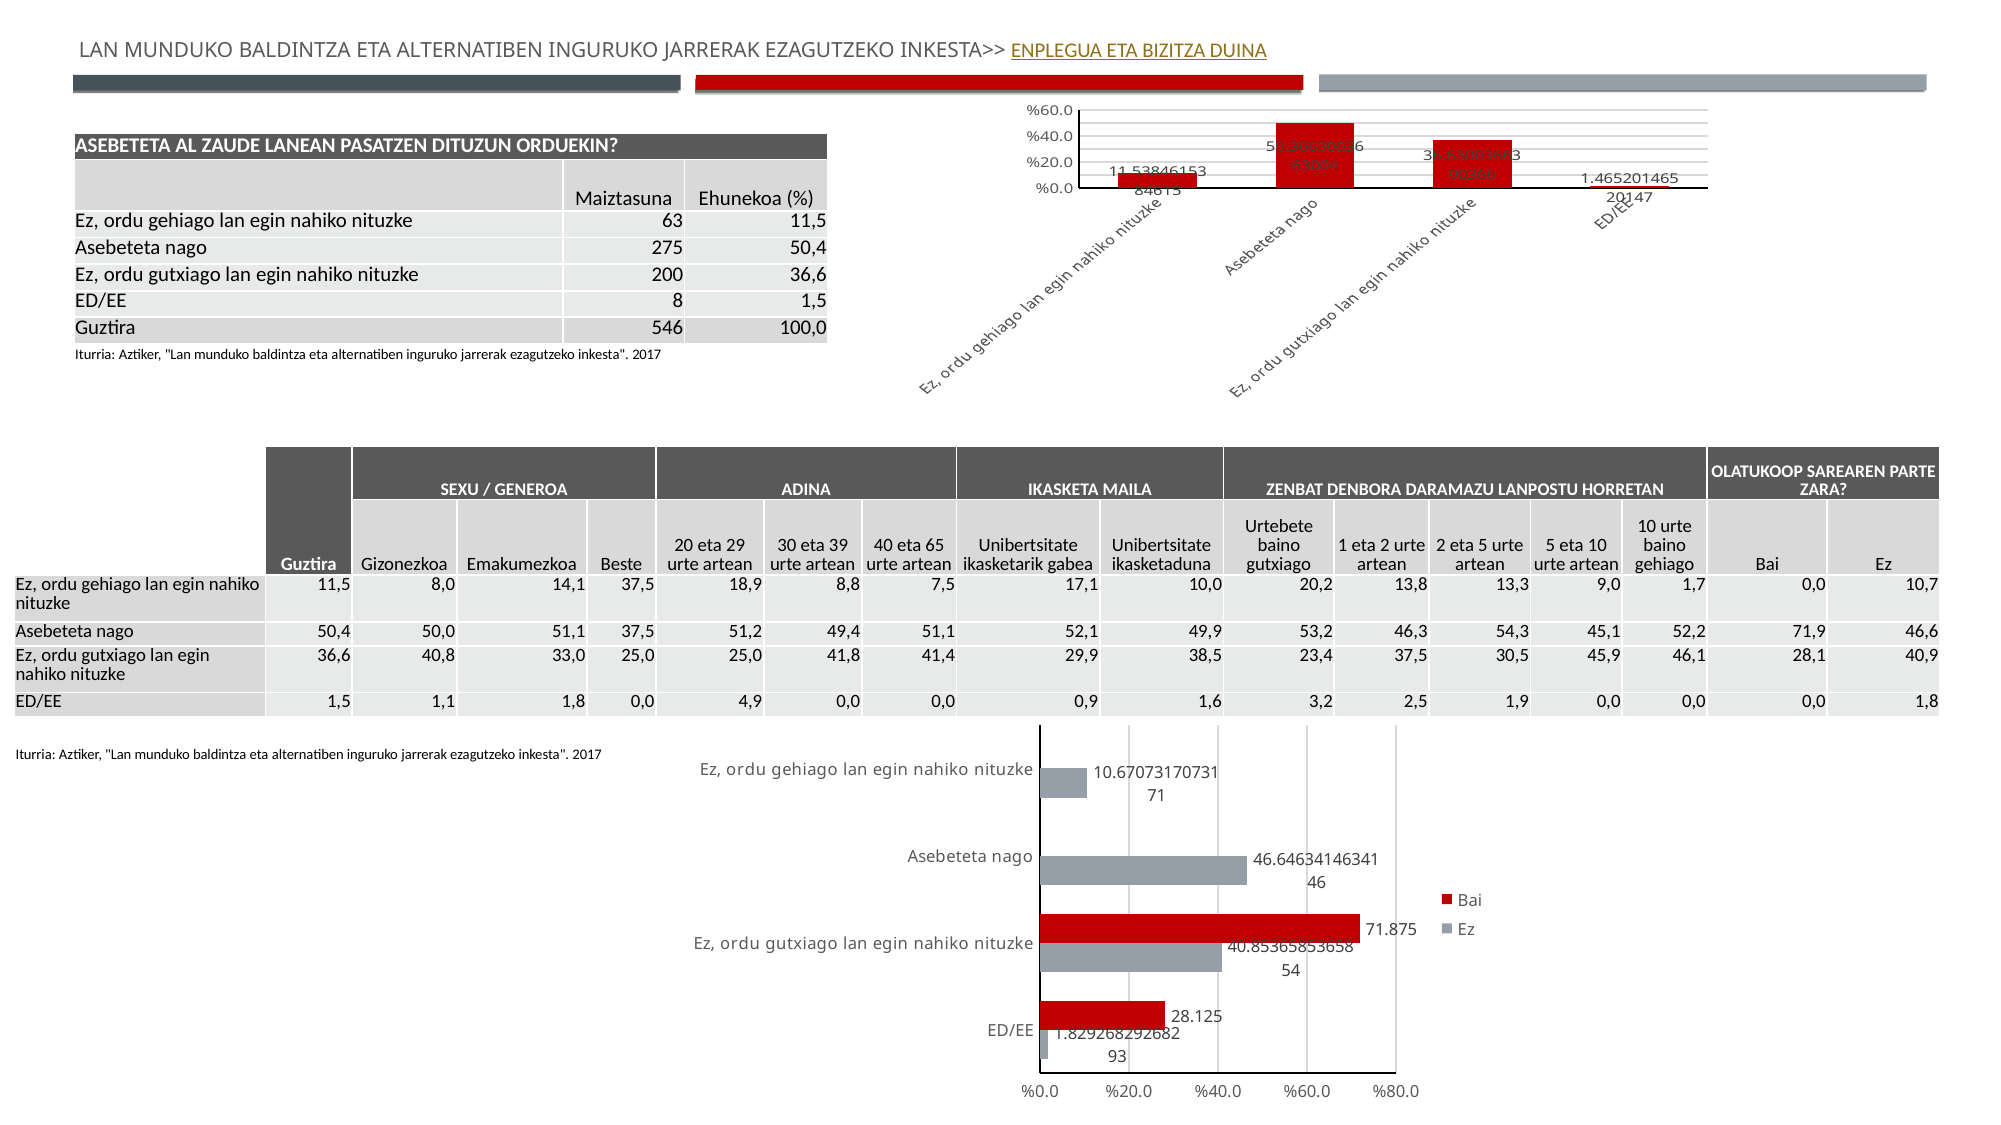

LAN MUNDUKO BALDINTZA ETA ALTERNATIBEN INGURUKO JARRERAK EZAGUTZEKO INKESTA>> ENPLEGUA ETA BIZITZA DUINA
### Chart
| Category | |
|---|---|
| Ez, ordu gehiago lan egin nahiko nituzke | 11.5384615384615 |
| Asebeteta nago | 50.3663003663004 |
| Ez, ordu gutxiago lan egin nahiko nituzke | 36.6300366300366 |
| ED/EE | 1.46520146520147 || ASEBETETA AL ZAUDE LANEAN PASATZEN DITUZUN ORDUEKIN? | | |
| --- | --- | --- |
| | Maiztasuna | Ehunekoa (%) |
| Ez, ordu gehiago lan egin nahiko nituzke | 63 | 11,5 |
| Asebeteta nago | 275 | 50,4 |
| Ez, ordu gutxiago lan egin nahiko nituzke | 200 | 36,6 |
| ED/EE | 8 | 1,5 |
| Guztira | 546 | 100,0 |
| Iturria: Aztiker, "Lan munduko baldintza eta alternatiben inguruko jarrerak ezagutzeko inkesta". 2017 | | |
| | Guztira | SEXU / GENEROA | | | ADINA | | | IKASKETA MAILA | | ZENBAT DENBORA DARAMAZU LANPOSTU HORRETAN | | | | | OLATUKOOP SAREAREN PARTE ZARA? | |
| --- | --- | --- | --- | --- | --- | --- | --- | --- | --- | --- | --- | --- | --- | --- | --- | --- |
| | | Gizonezkoa | Emakumezkoa | Beste | 20 eta 29 urte artean | 30 eta 39 urte artean | 40 eta 65 urte artean | Unibertsitate ikasketarik gabea | Unibertsitate ikasketaduna | Urtebete baino gutxiago | 1 eta 2 urte artean | 2 eta 5 urte artean | 5 eta 10 urte artean | 10 urte baino gehiago | Bai | Ez |
| Ez, ordu gehiago lan egin nahiko nituzke | 11,5 | 8,0 | 14,1 | 37,5 | 18,9 | 8,8 | 7,5 | 17,1 | 10,0 | 20,2 | 13,8 | 13,3 | 9,0 | 1,7 | 0,0 | 10,7 |
| Asebeteta nago | 50,4 | 50,0 | 51,1 | 37,5 | 51,2 | 49,4 | 51,1 | 52,1 | 49,9 | 53,2 | 46,3 | 54,3 | 45,1 | 52,2 | 71,9 | 46,6 |
| Ez, ordu gutxiago lan egin nahiko nituzke | 36,6 | 40,8 | 33,0 | 25,0 | 25,0 | 41,8 | 41,4 | 29,9 | 38,5 | 23,4 | 37,5 | 30,5 | 45,9 | 46,1 | 28,1 | 40,9 |
| ED/EE | 1,5 | 1,1 | 1,8 | 0,0 | 4,9 | 0,0 | 0,0 | 0,9 | 1,6 | 3,2 | 2,5 | 1,9 | 0,0 | 0,0 | 0,0 | 1,8 |
| Iturria: Aztiker, "Lan munduko baldintza eta alternatiben inguruko jarrerak ezagutzeko inkesta". 2017 | | | | | | | | | | | | | | | | |
### Chart
| Category | Ez | Bai |
|---|---|---|
| ED/EE | 1.82926829268293 | 28.125 |
| Ez, ordu gutxiago lan egin nahiko nituzke | 40.8536585365854 | 71.875 |
| Asebeteta nago | 46.6463414634146 | None |
| Ez, ordu gehiago lan egin nahiko nituzke | 10.6707317073171 | None |